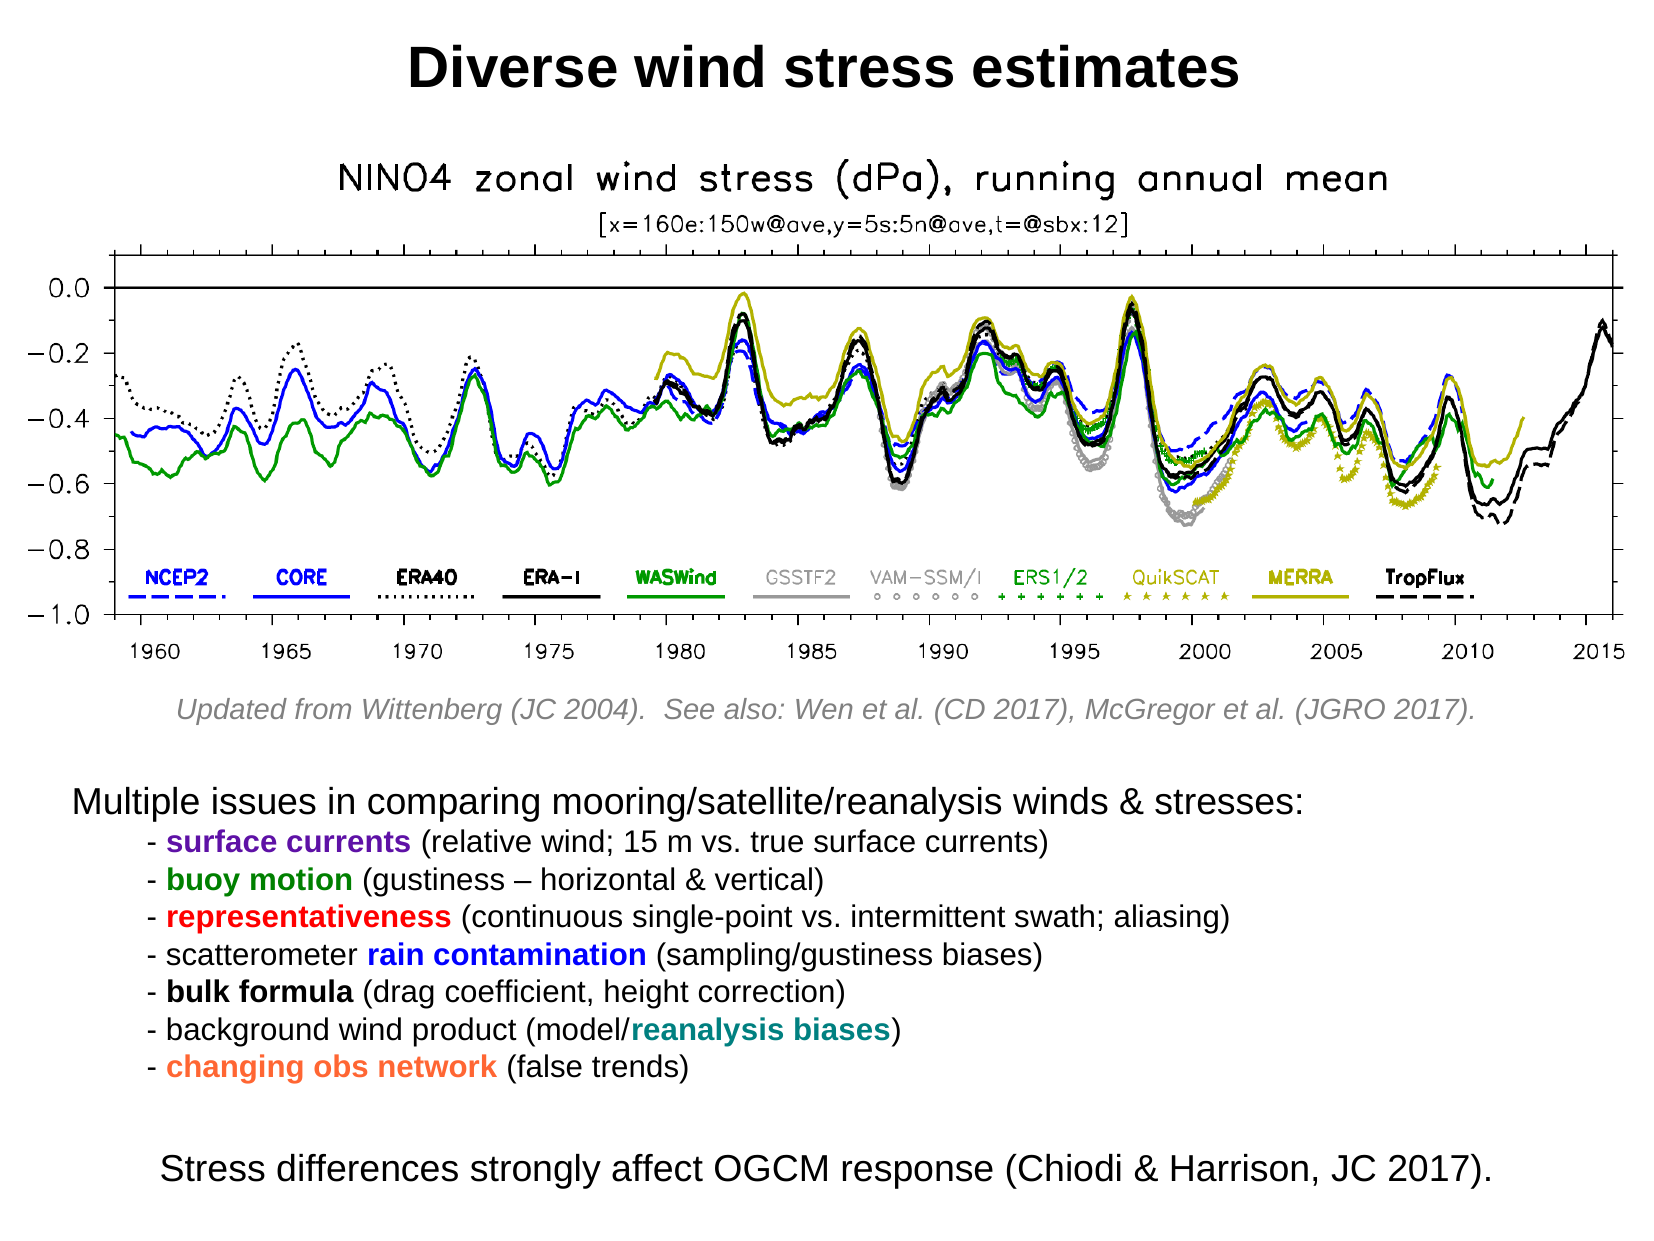

Diverse wind stress estimates
Updated from Wittenberg (JC 2004). See also: Wen et al. (CD 2017), McGregor et al. (JGRO 2017).
Multiple issues in comparing mooring/satellite/reanalysis winds & stresses:
	- surface currents (relative wind; 15 m vs. true surface currents)
	- buoy motion (gustiness – horizontal & vertical)
	- representativeness (continuous single-point vs. intermittent swath; aliasing)
	- scatterometer rain contamination (sampling/gustiness biases)
	- bulk formula (drag coefficient, height correction)
	- background wind product (model/reanalysis biases)
	- changing obs network (false trends)
Stress differences strongly affect OGCM response (Chiodi & Harrison, JC 2017).